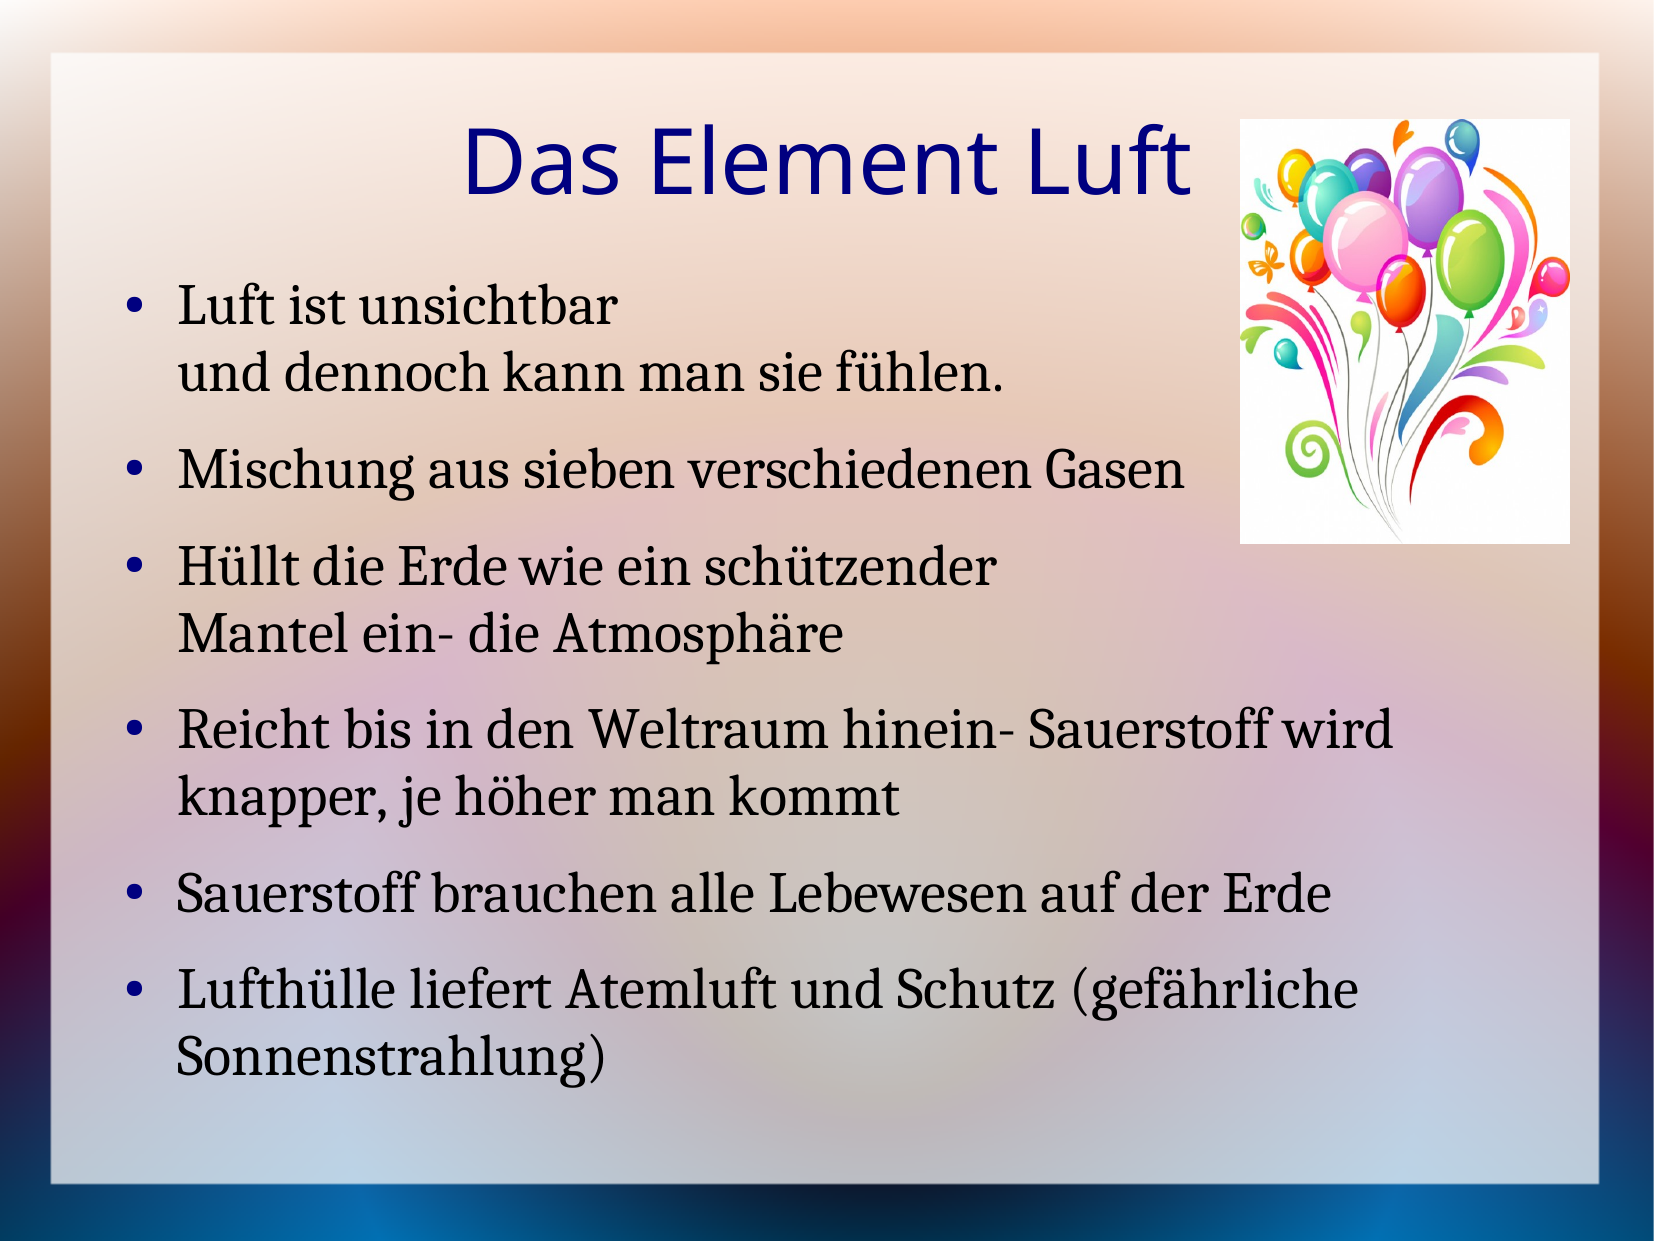

# Das Element Luft
Luft ist unsichtbar 												und dennoch kann man sie fühlen.
Mischung aus sieben verschiedenen Gasen
Hüllt die Erde wie ein schützender 			 Mantel ein- die Atmosphäre
Reicht bis in den Weltraum hinein- Sauerstoff wird knapper, je höher man kommt
Sauerstoff brauchen alle Lebewesen auf der Erde
Lufthülle liefert Atemluft und Schutz (gefährliche Sonnenstrahlung)